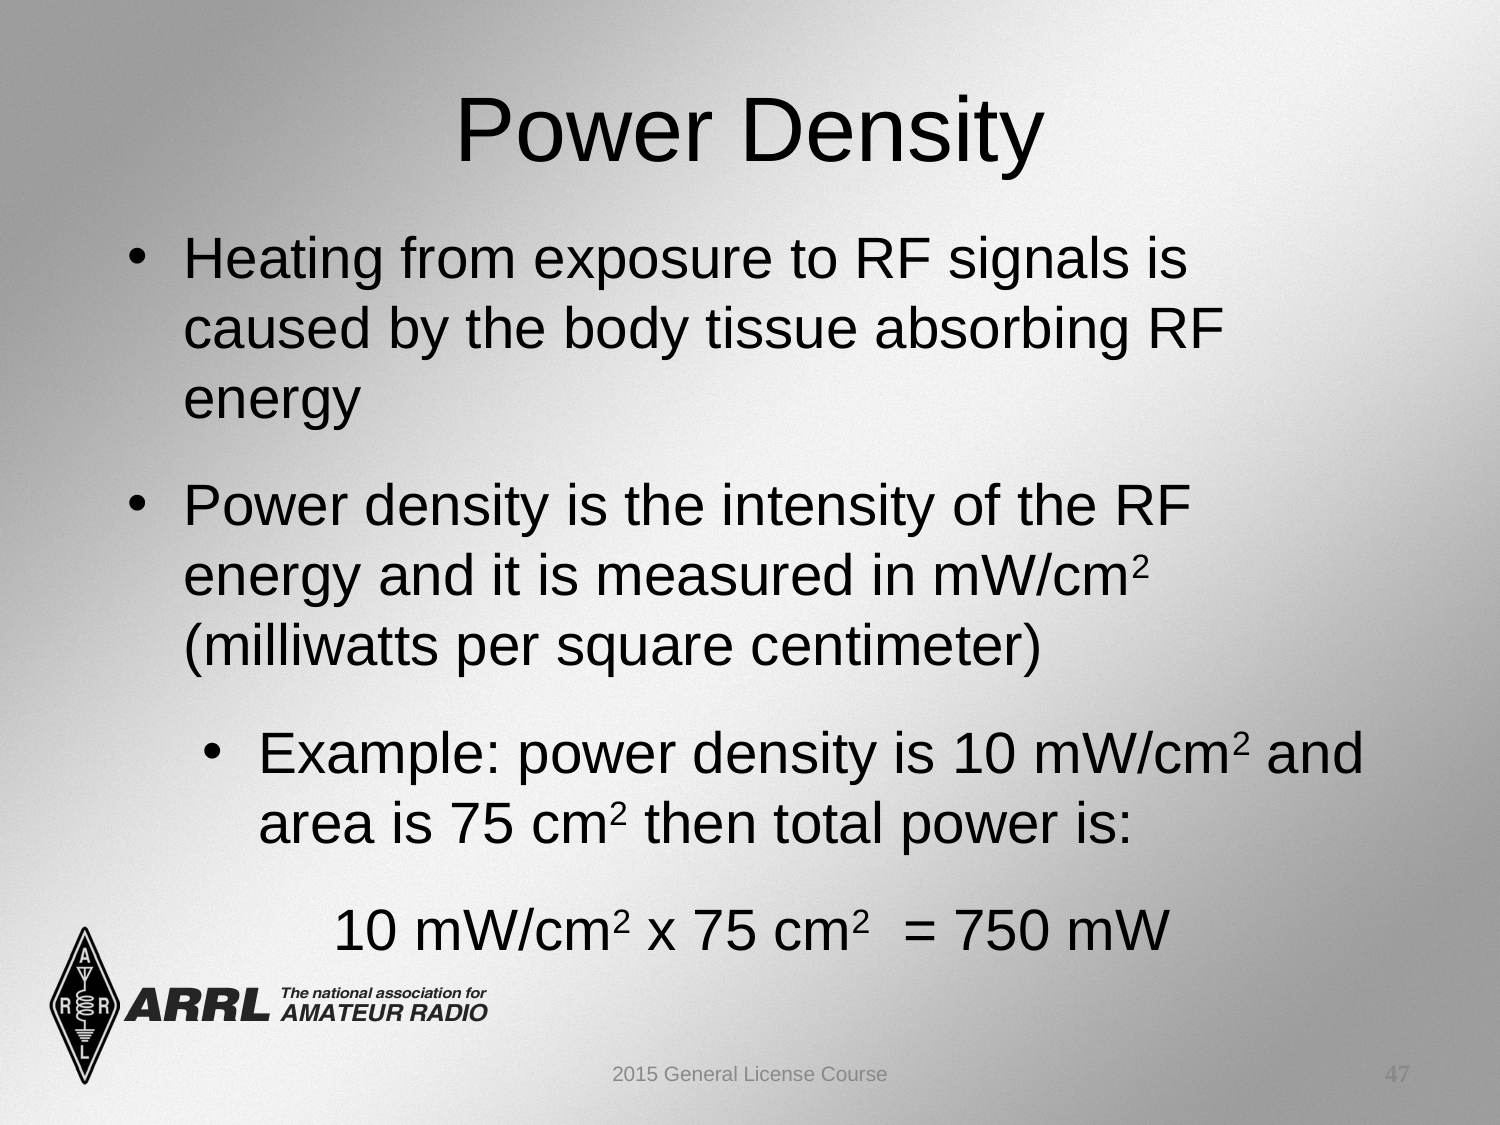

Power Density
Heating from exposure to RF signals is caused by the body tissue absorbing RF energy
Power density is the intensity of the RF energy and it is measured in mW/cm2 (milliwatts per square centimeter)
Example: power density is 10 mW/cm2 and area is 75 cm2 then total power is:
	10 mW/cm2 x 75 cm2 = 750 mW
2015 General License Course